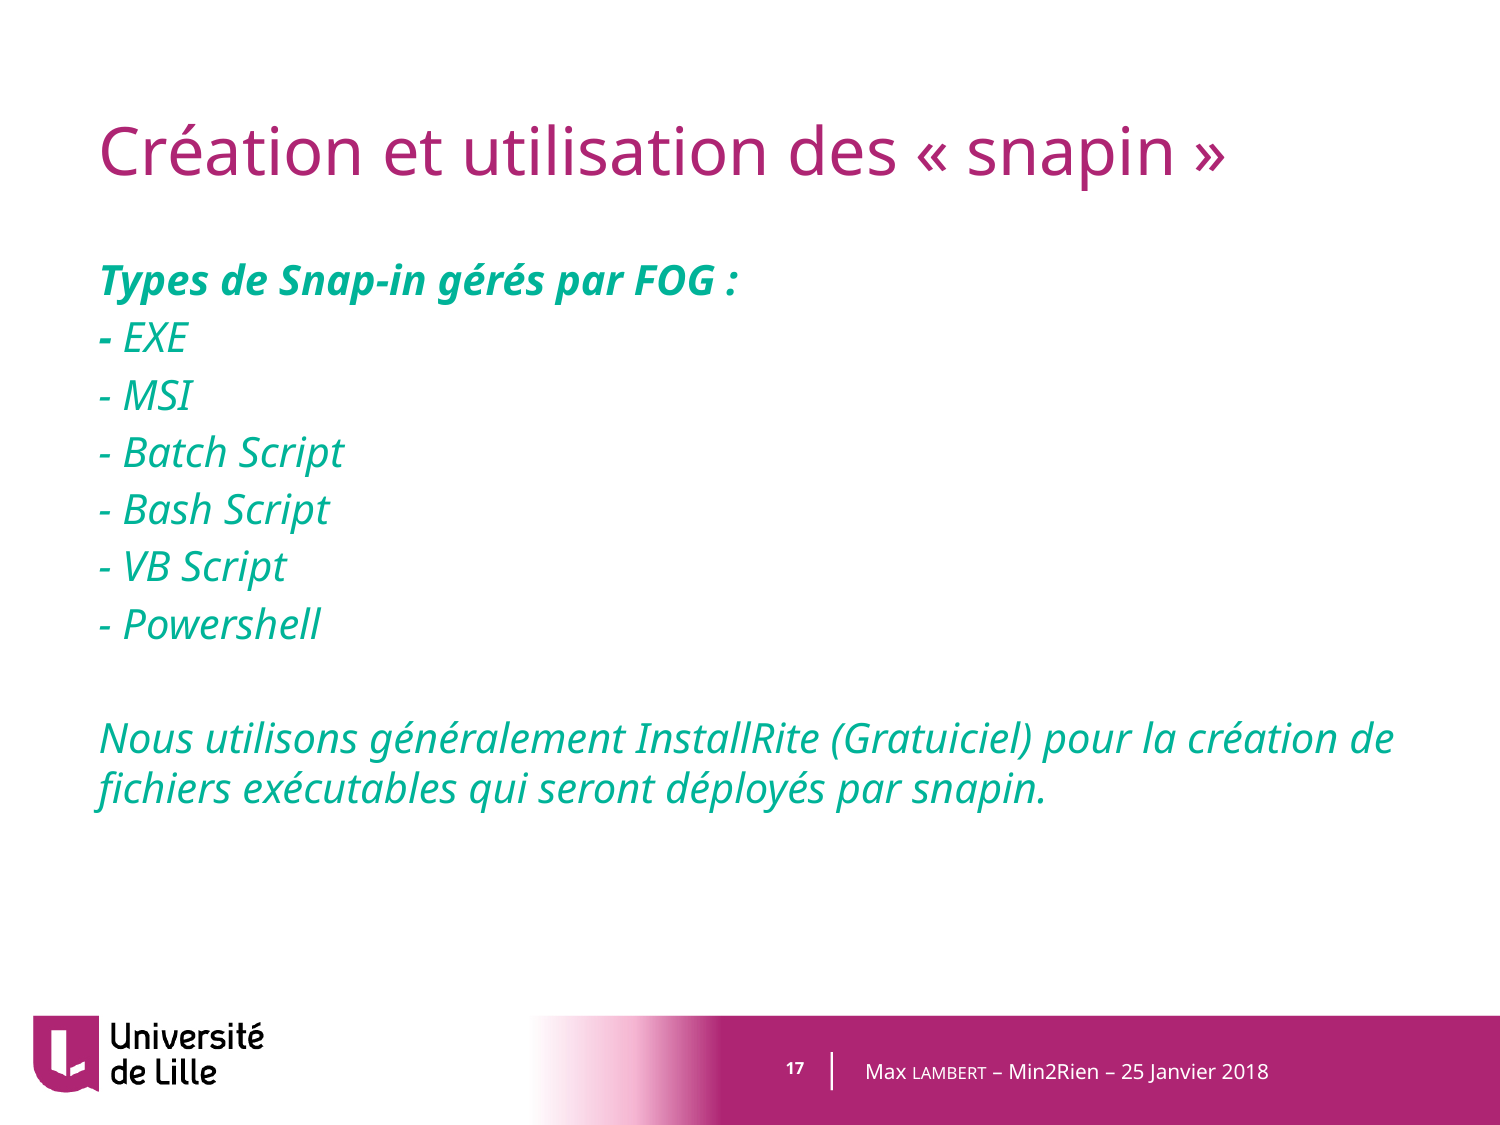

# Création et utilisation des « snapin »
Types de Snap-in gérés par FOG :
- EXE
- MSI
- Batch Script
- Bash Script
- VB Script
- Powershell
Nous utilisons généralement InstallRite (Gratuiciel) pour la création de fichiers exécutables qui seront déployés par snapin.